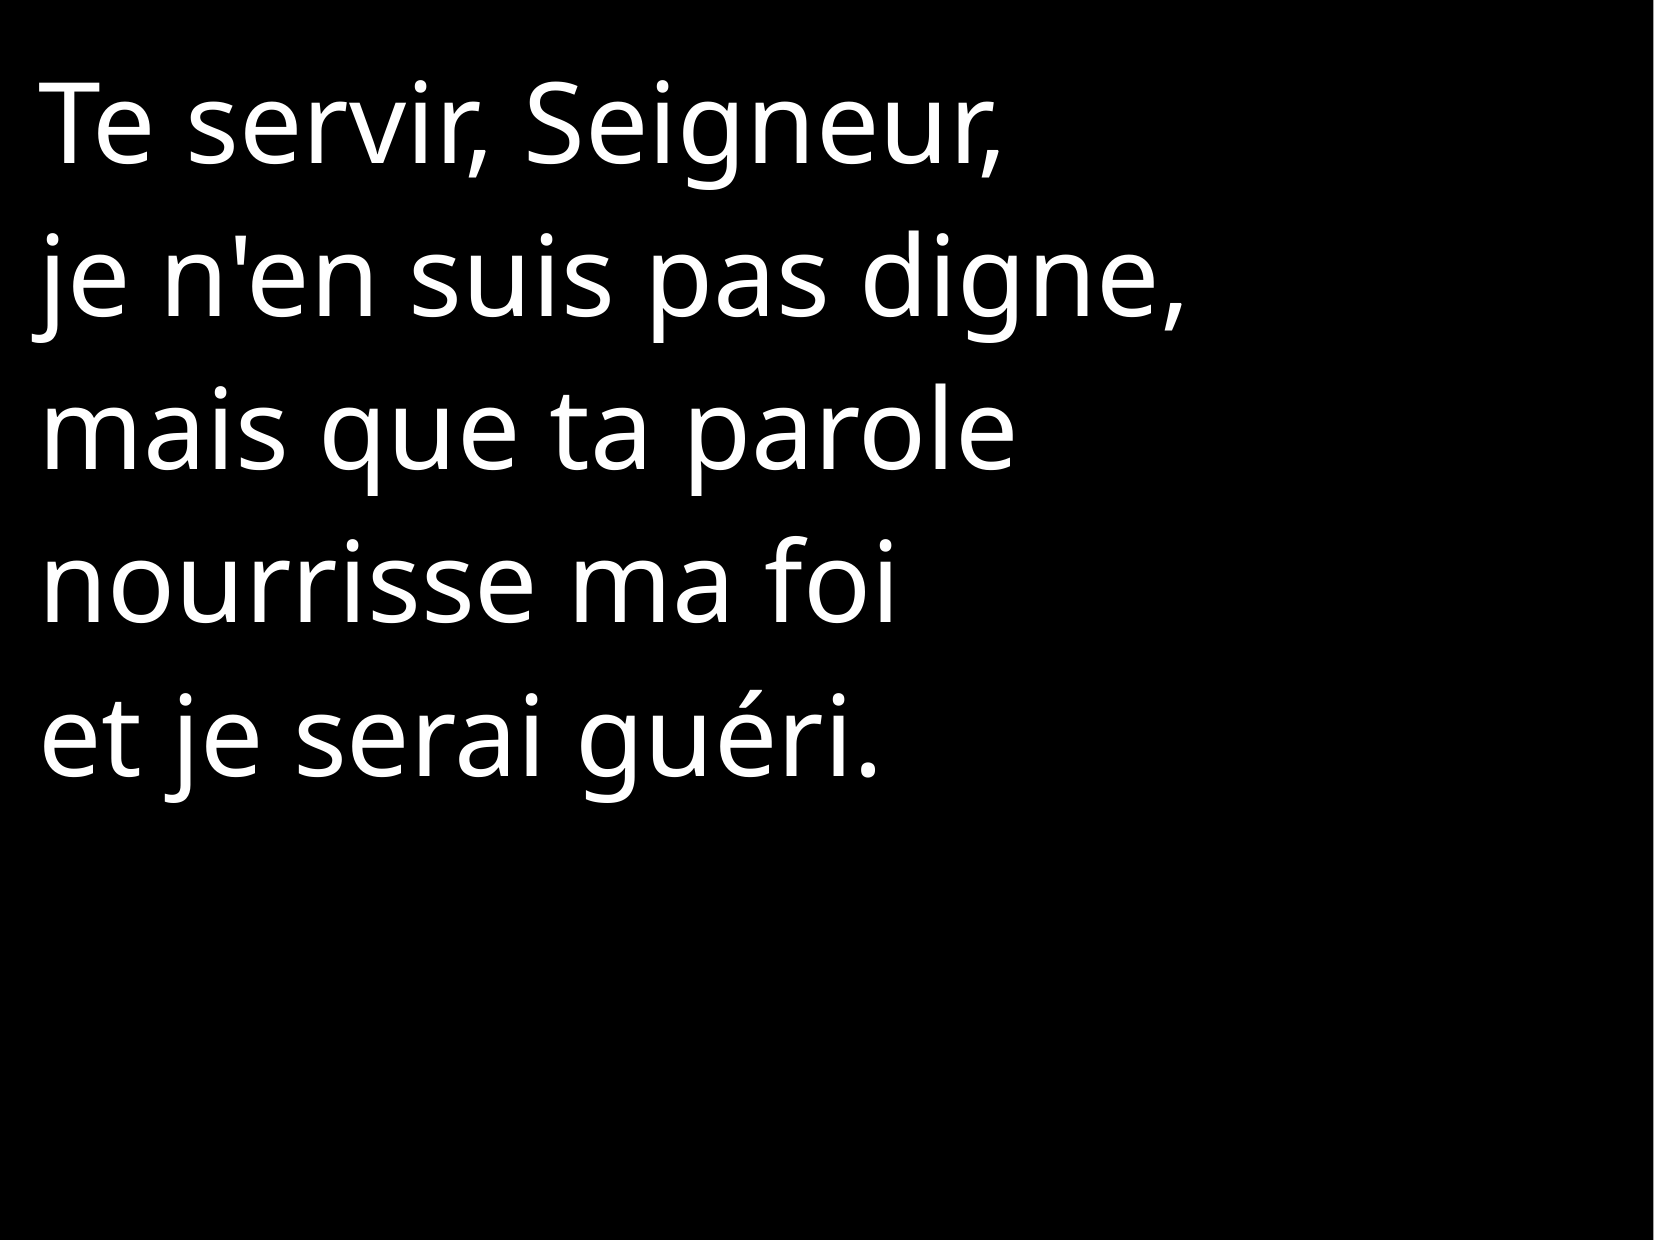

Te servir, Seigneur,
je n'en suis pas digne,
mais que ta parole
nourrisse ma foi
et je serai guéri.